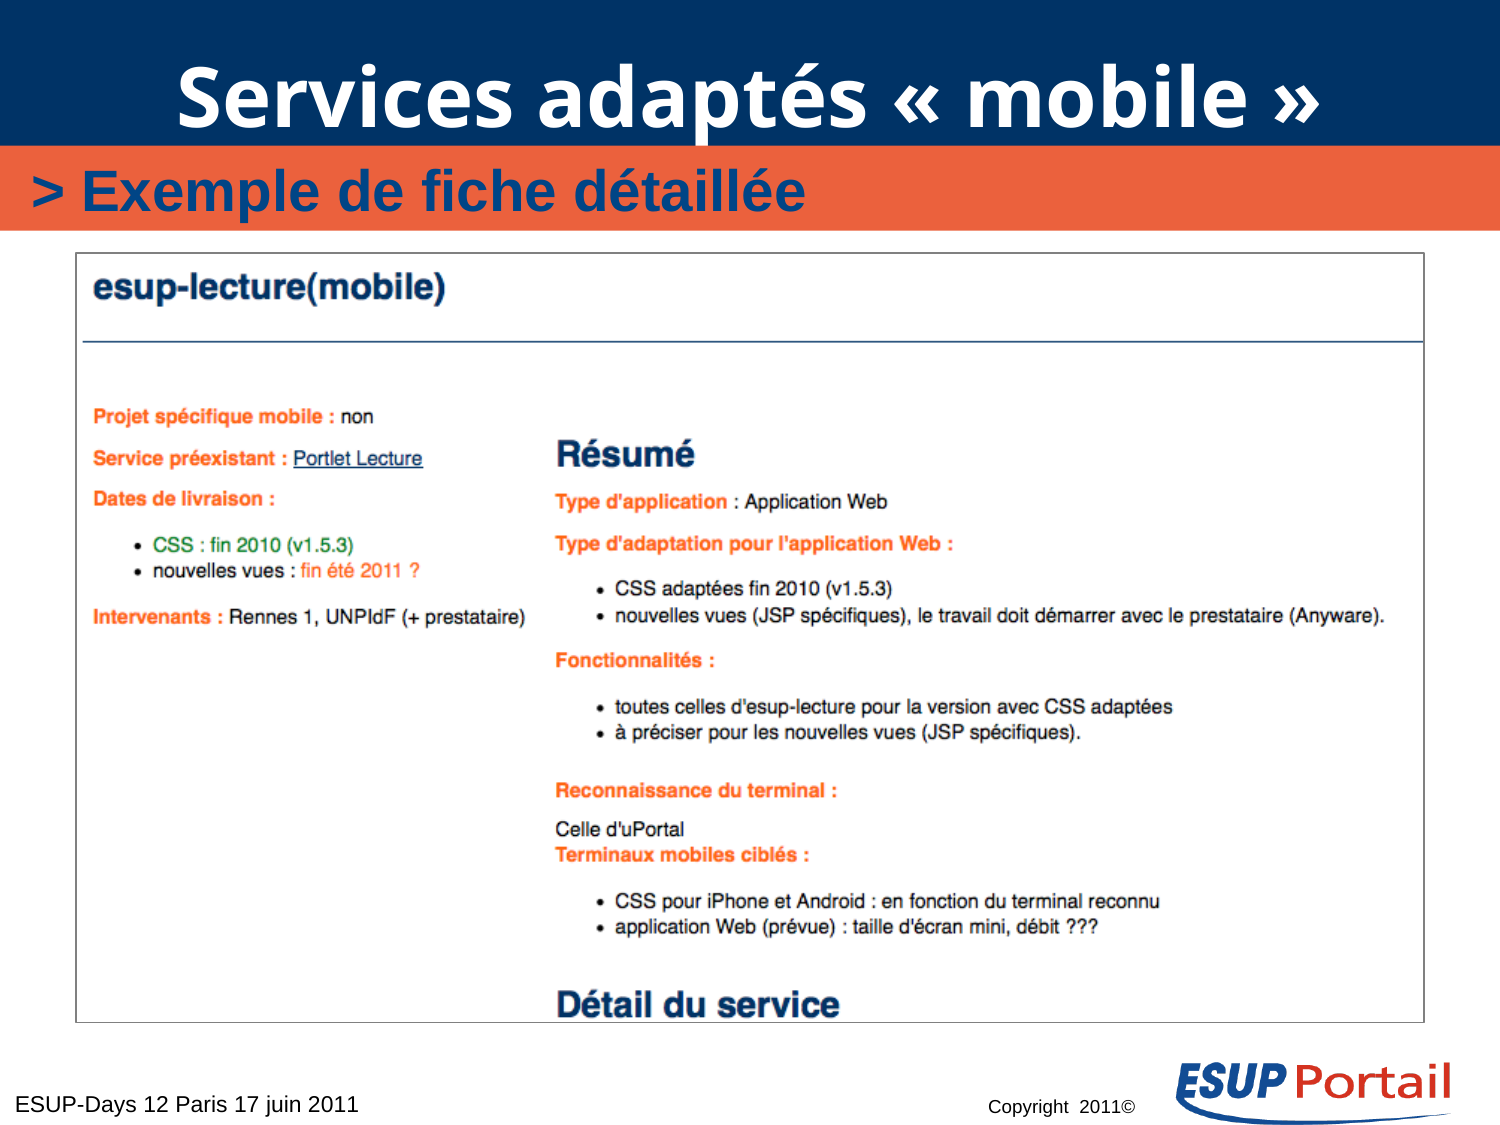

Services adaptés « mobile »
 > Exemple de fiche détaillée
ESUP-Days 12 Paris 17 juin 2011